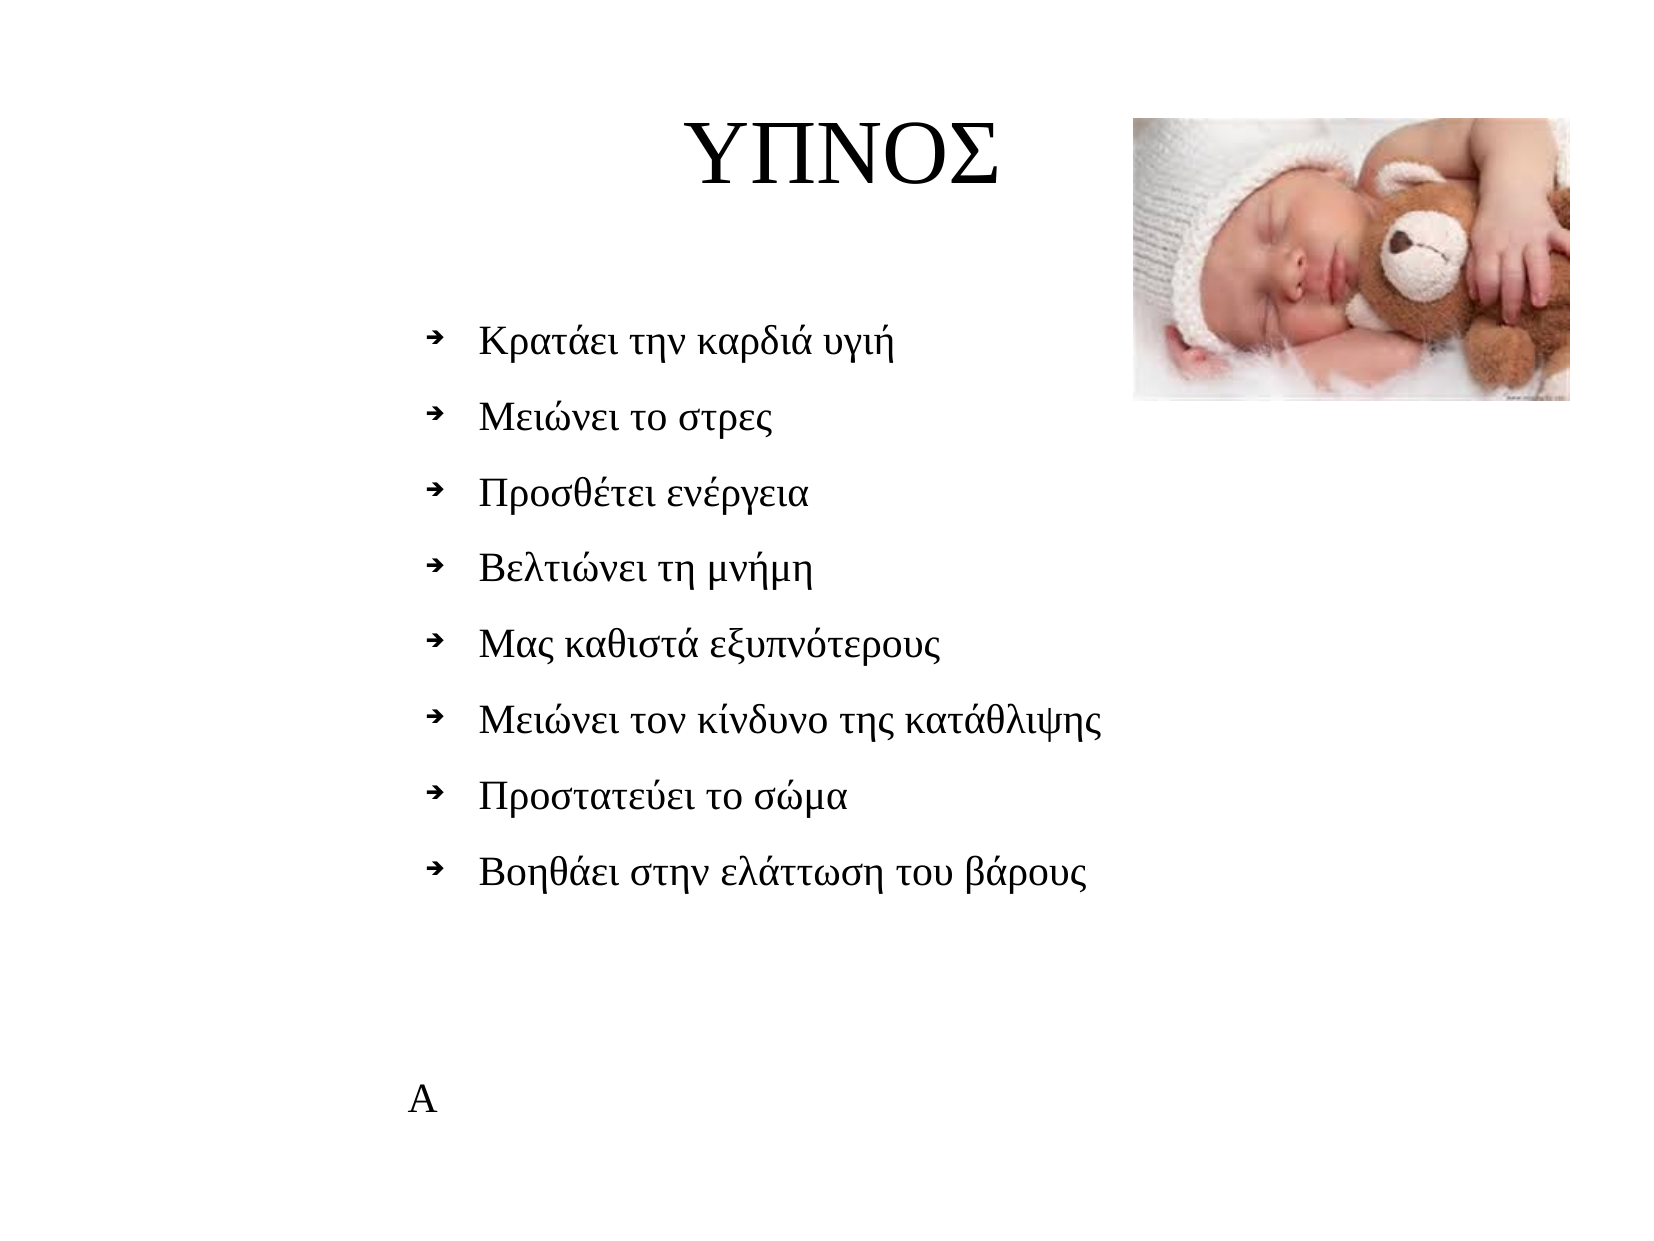

# ΥΠΝΟΣ
Κρατάει την καρδιά υγιή
Μειώνει το στρες
Προσθέτει ενέργεια
Βελτιώνει τη μνήμη
Μας καθιστά εξυπνότερους
Μειώνει τον κίνδυνο της κατάθλιψης
Προστατεύει το σώμα
Βοηθάει στην ελάττωση του βάρους